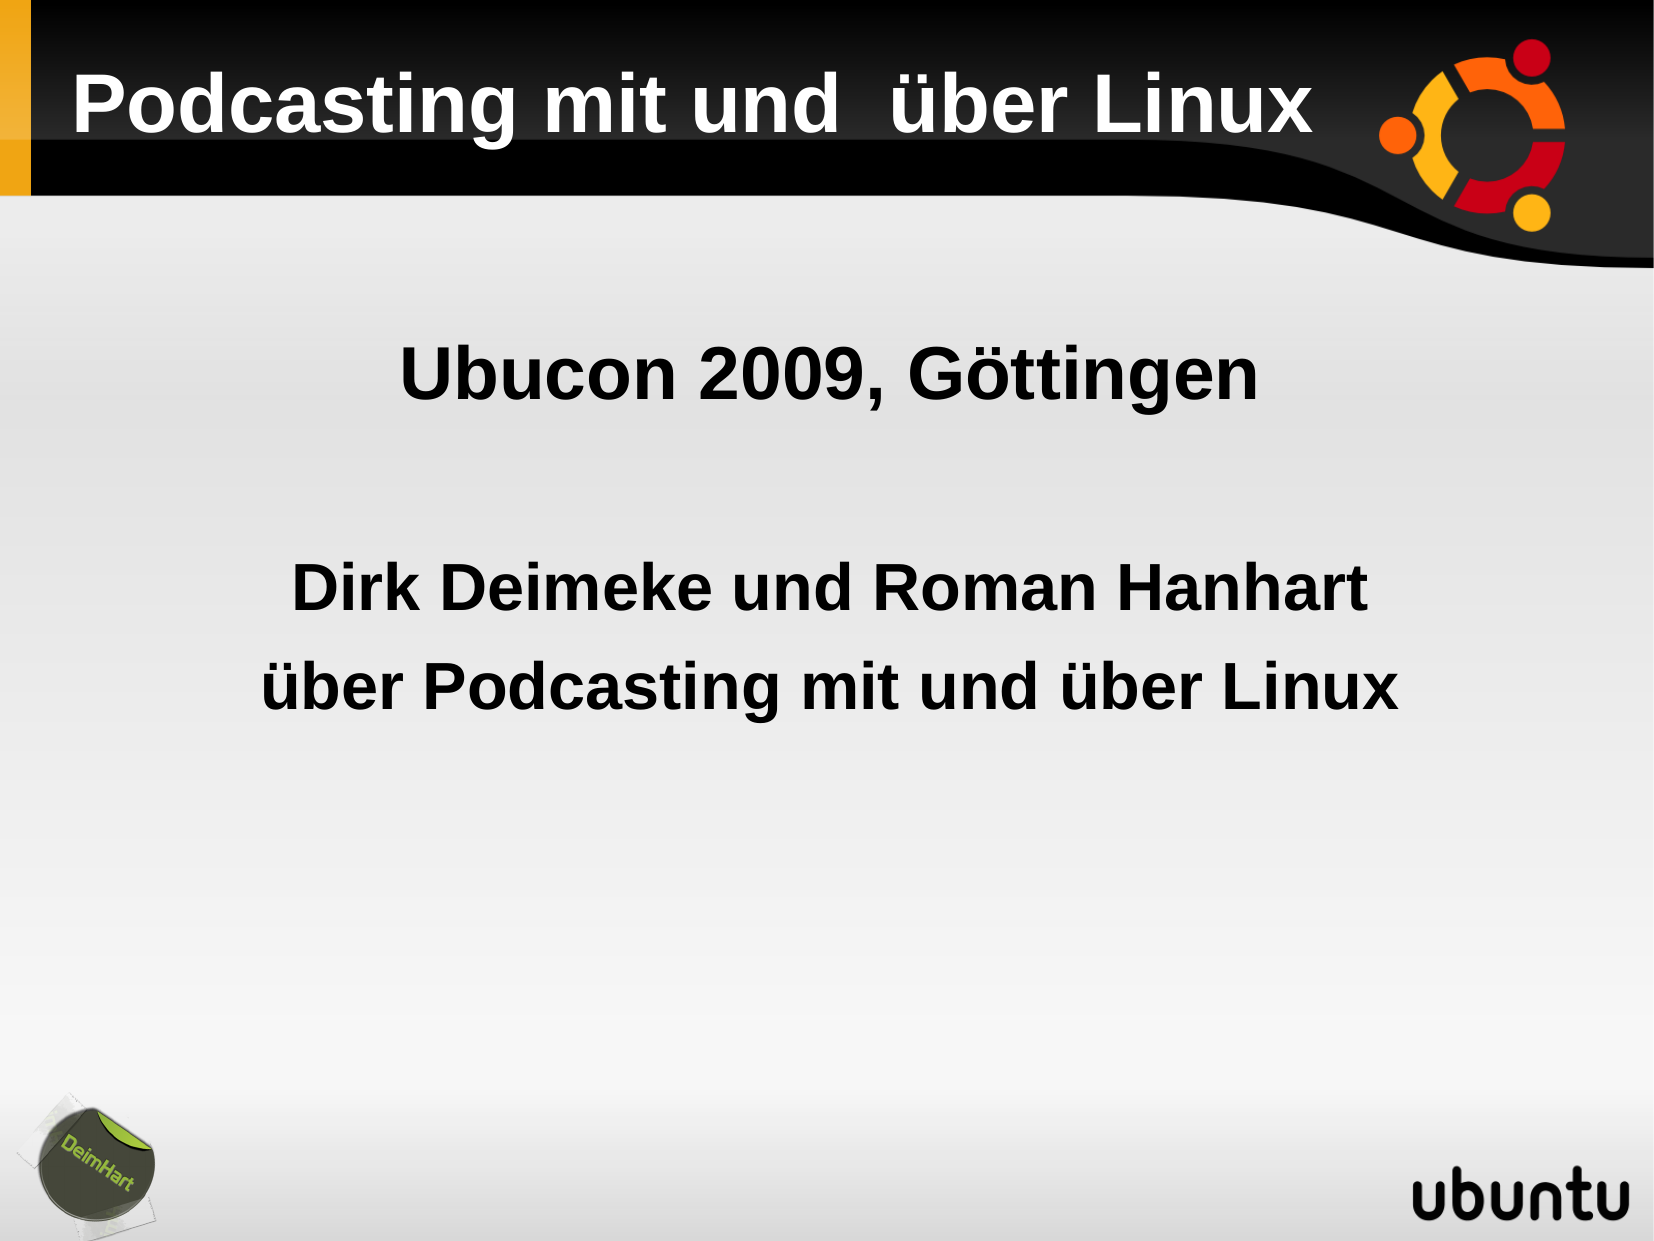

# Podcasting mit und über Linux
Ubucon 2009, Göttingen
Dirk Deimeke und Roman Hanhart
über Podcasting mit und über Linux